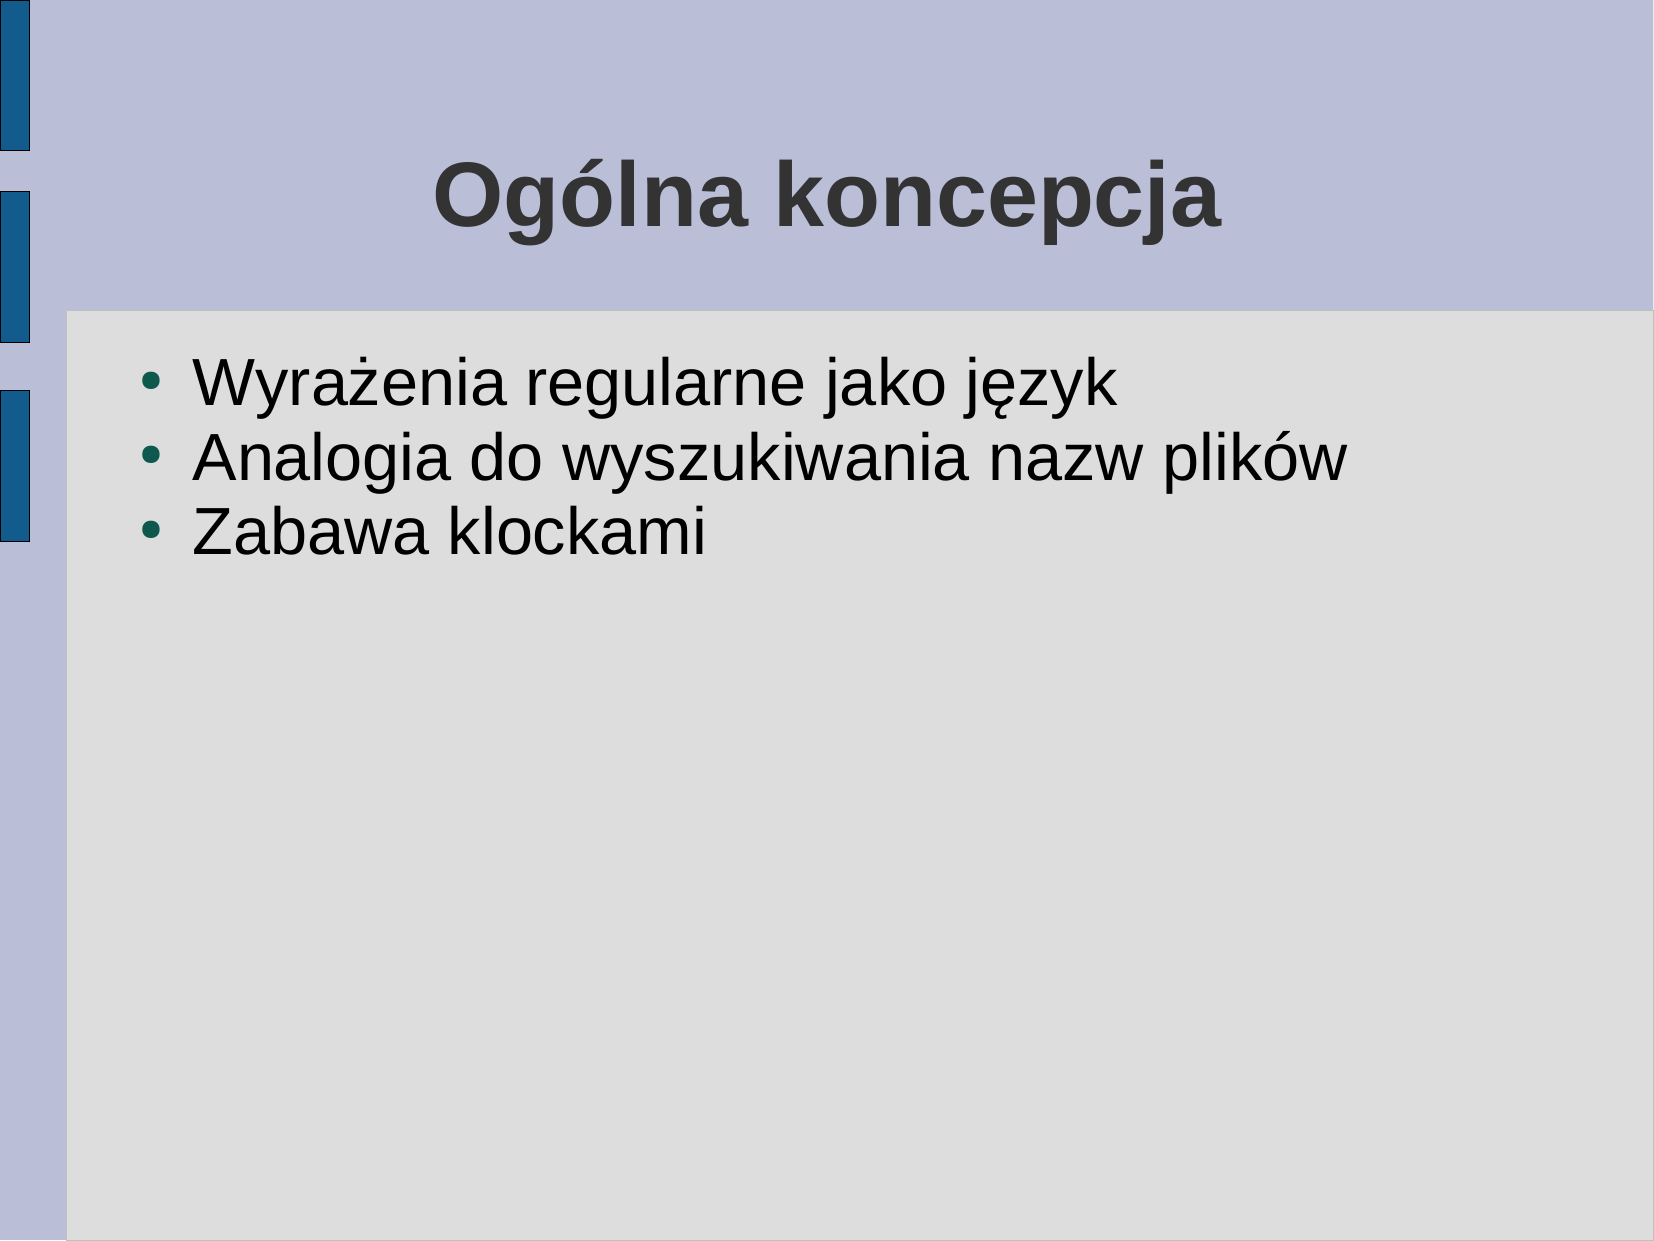

# Ogólna koncepcja
Wyrażenia regularne jako język
Analogia do wyszukiwania nazw plików
Zabawa klockami